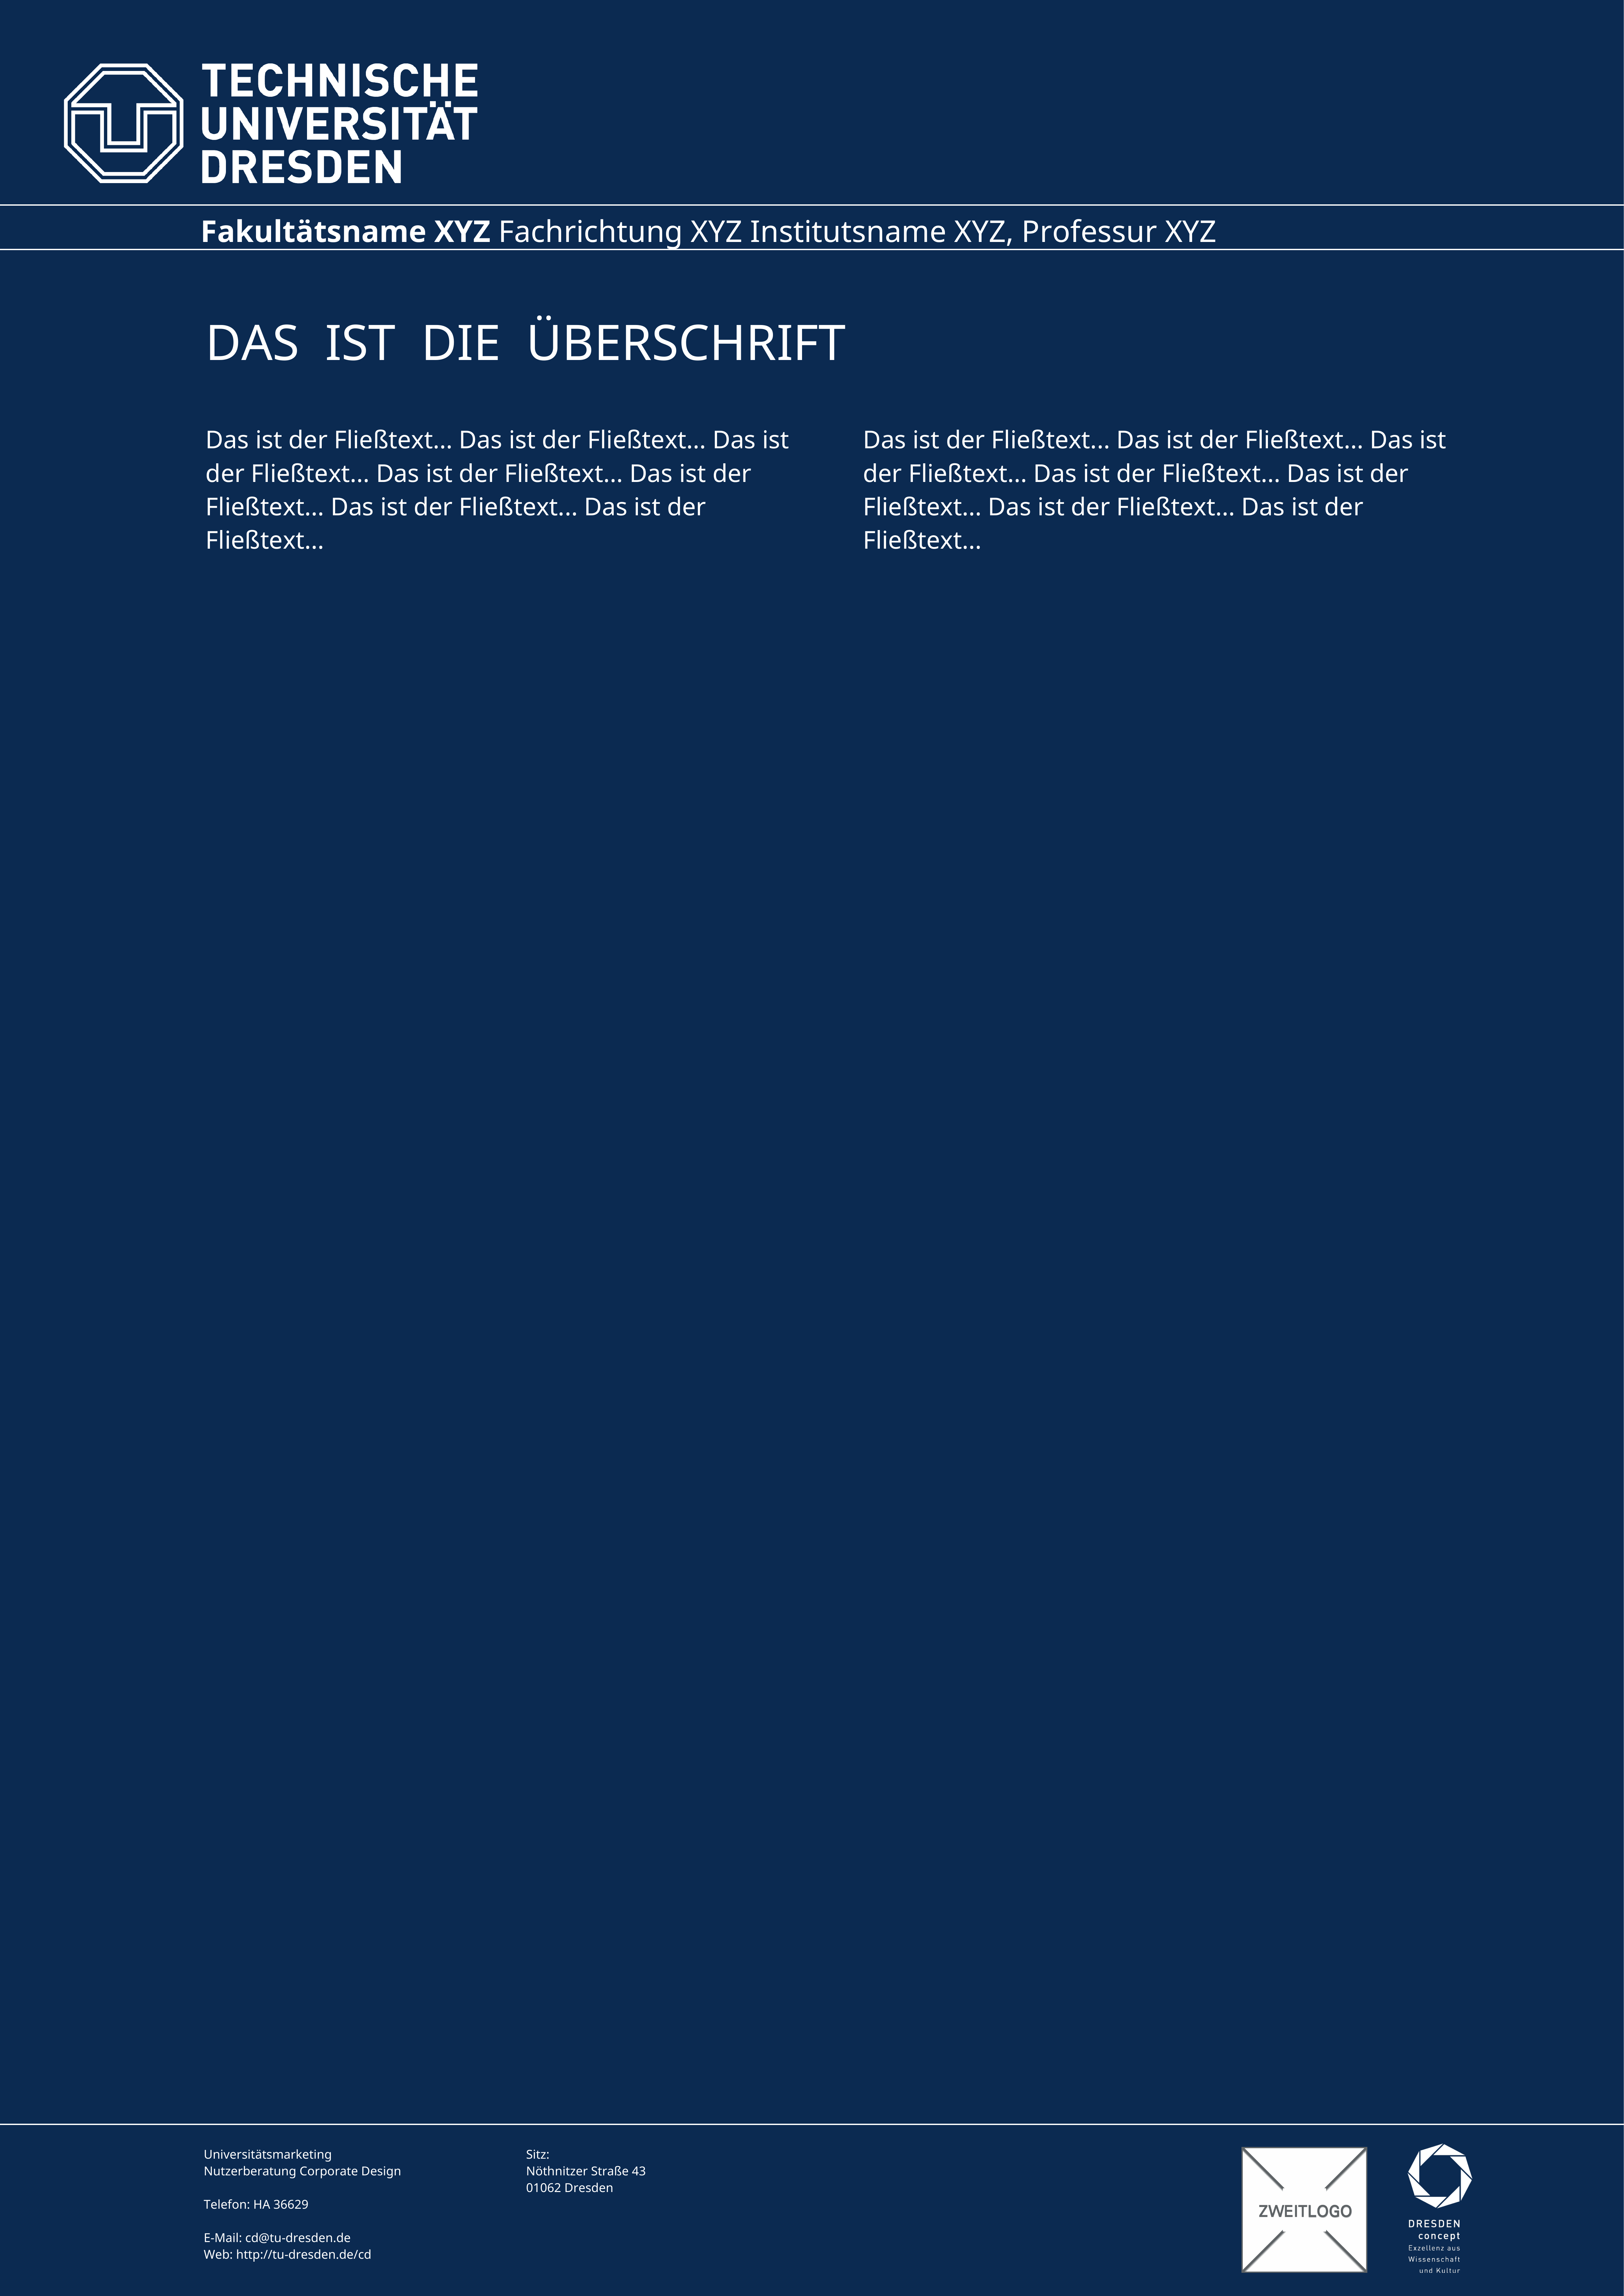

DAS IST DIE ÜBERSCHRIFT
Das ist der Fließtext... Das ist der Fließtext... Das ist der Fließtext... Das ist der Fließtext... Das ist der Fließtext... Das ist der Fließtext... Das ist der Fließtext...
Das ist der Fließtext... Das ist der Fließtext... Das ist der Fließtext... Das ist der Fließtext... Das ist der Fließtext... Das ist der Fließtext... Das ist der Fließtext...
Universitätsmarketing
Nutzerberatung Corporate Design
Telefon: HA 36629
E-Mail: cd@tu-dresden.de
Web: http://tu-dresden.de/cd
Sitz:
Nöthnitzer Straße 43
01062 Dresden